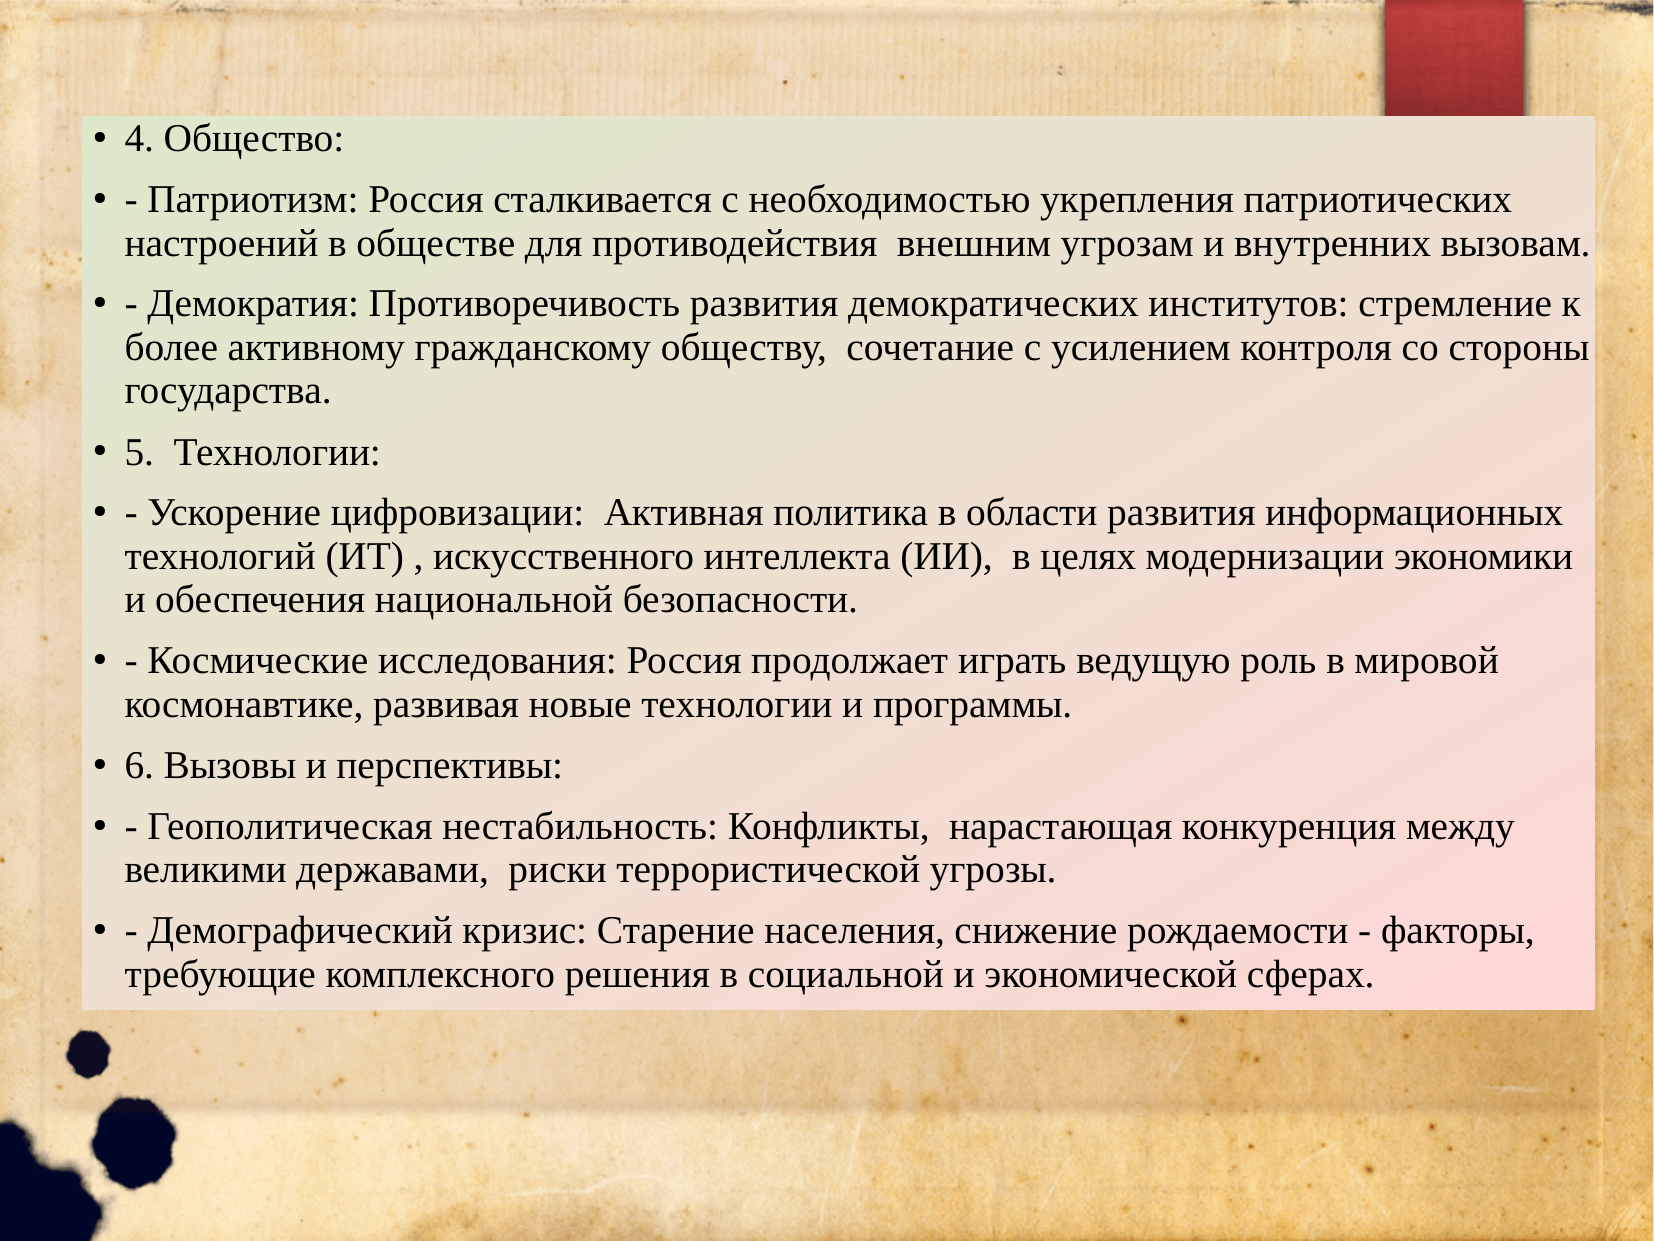

# 4. Общество:
- Патриотизм: Россия сталкивается с необходимостью укрепления патриотических настроений в обществе для противодействия внешним угрозам и внутренних вызовам.
- Демократия: Противоречивость развития демократических институтов: стремление к более активному гражданскому обществу, сочетание с усилением контроля со стороны государства.
5. Технологии:
- Ускорение цифровизации: Активная политика в области развития информационных технологий (ИТ) , искусственного интеллекта (ИИ), в целях модернизации экономики и обеспечения национальной безопасности.
- Космические исследования: Россия продолжает играть ведущую роль в мировой космонавтике, развивая новые технологии и программы.
6. Вызовы и перспективы:
- Геополитическая нестабильность: Конфликты, нарастающая конкуренция между великими державами, риски террористической угрозы.
- Демографический кризис: Старение населения, снижение рождаемости - факторы, требующие комплексного решения в социальной и экономической сферах.